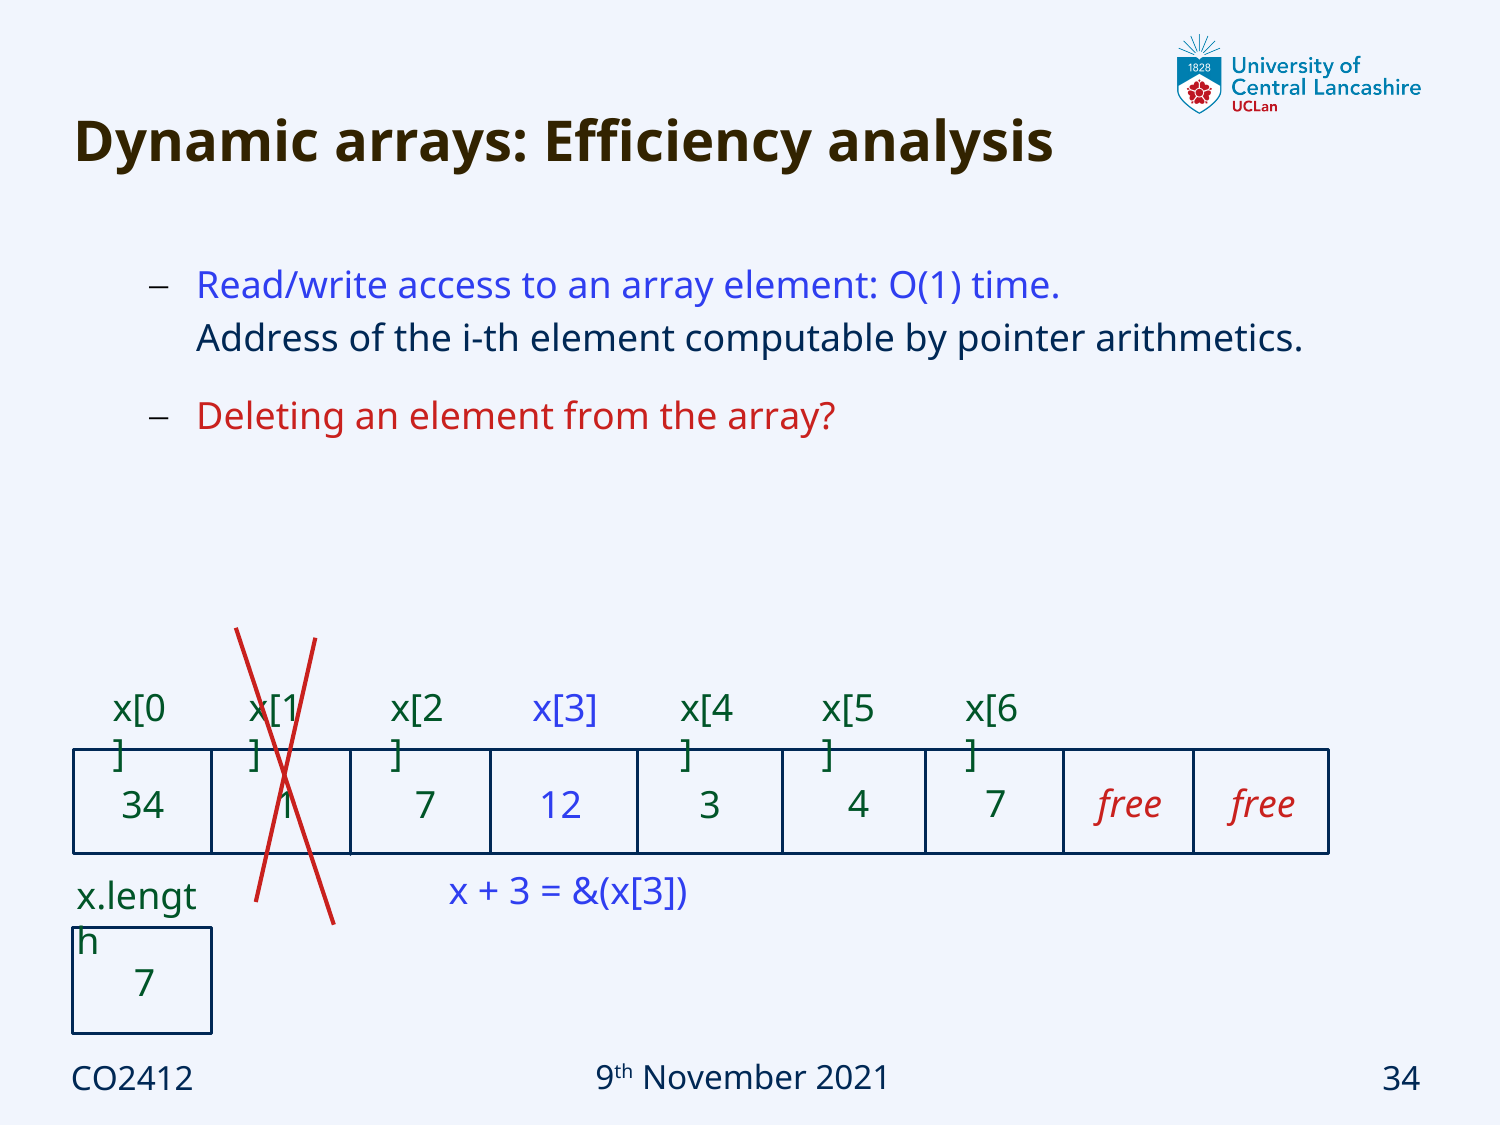

# Dynamic arrays: Efficiency analysis
Read/write access to an array element: O(1) time.
Address of the i-th element computable by pointer arithmetics.
Deleting an element from the array?
x[0]
x[1]
x[2]
x[3]
x[4]
x[5]
x[6]
4
free
7
free
34
1
7
12
3
x + 3 = &(x[3])
x.length
7